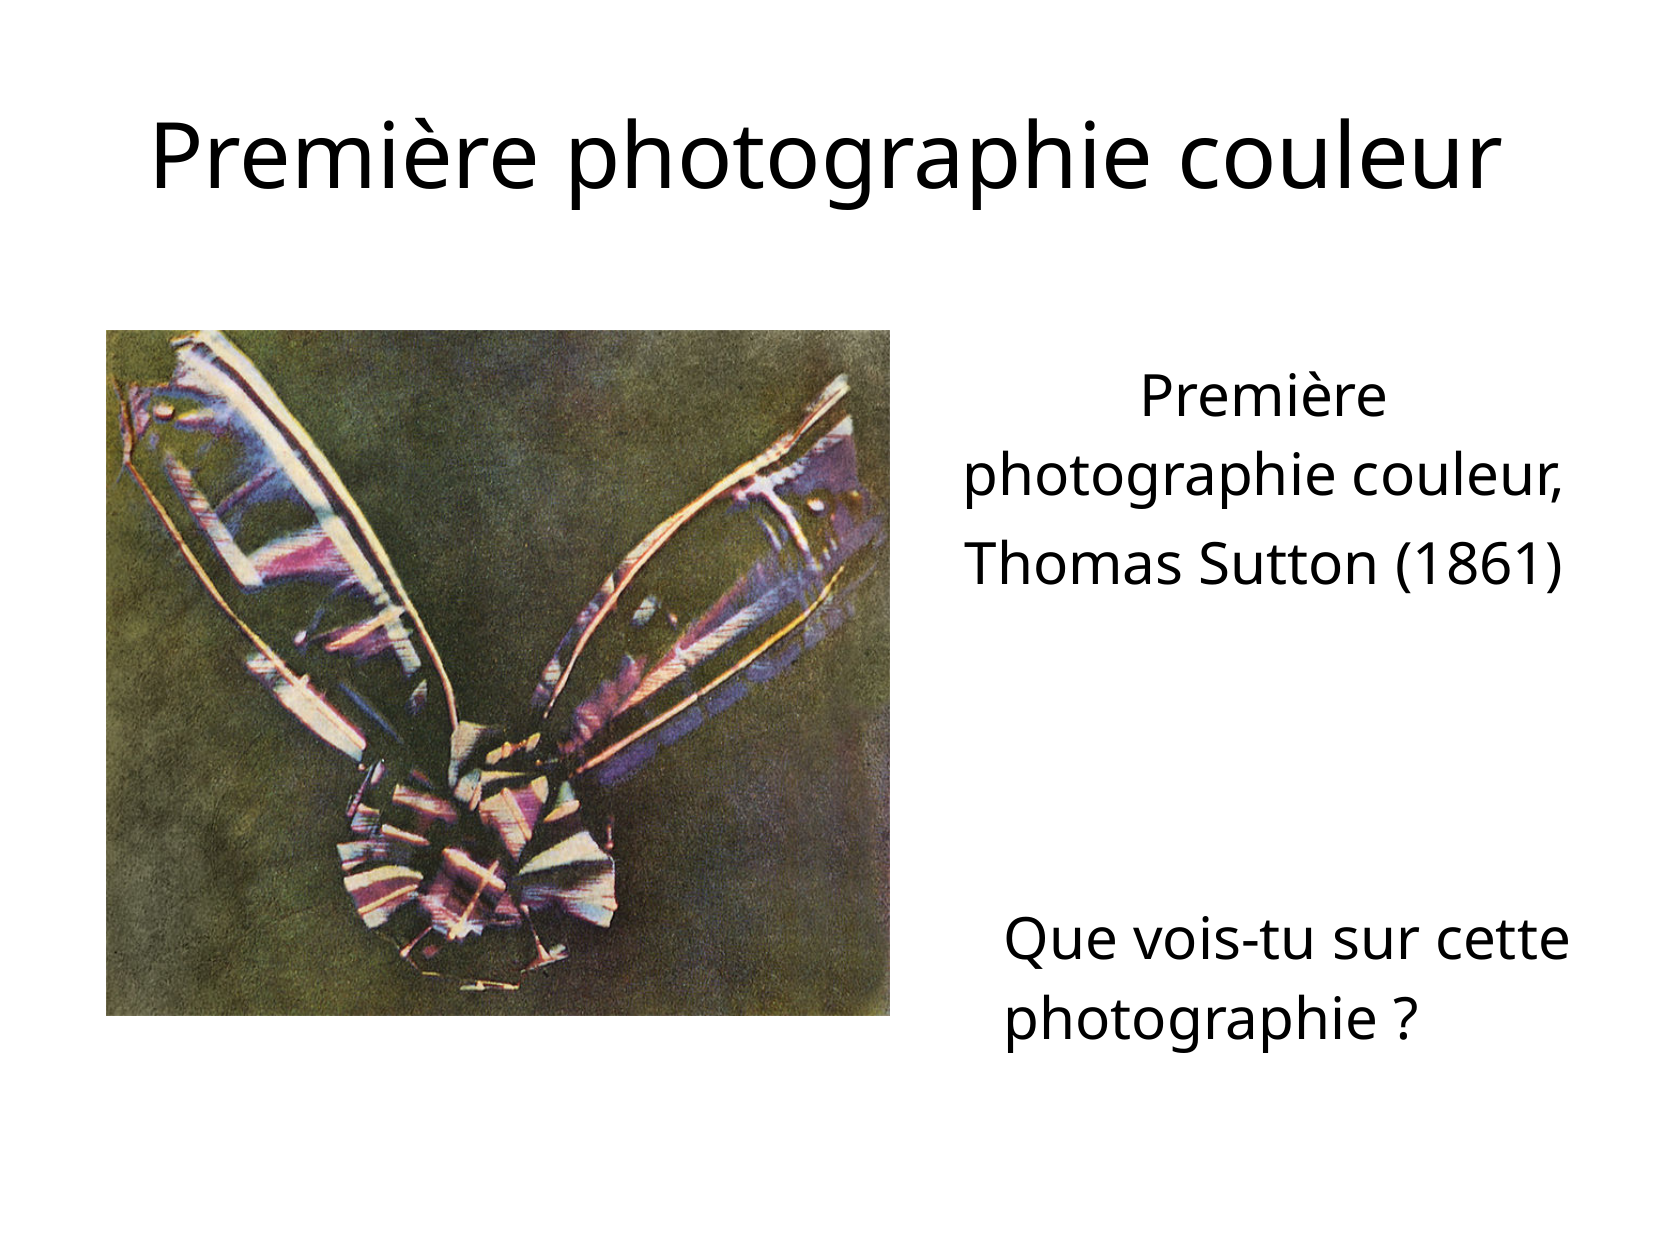

# Première photographie couleur
Première photographie couleur, Thomas Sutton (1861)
Que vois-tu sur cette photographie ?